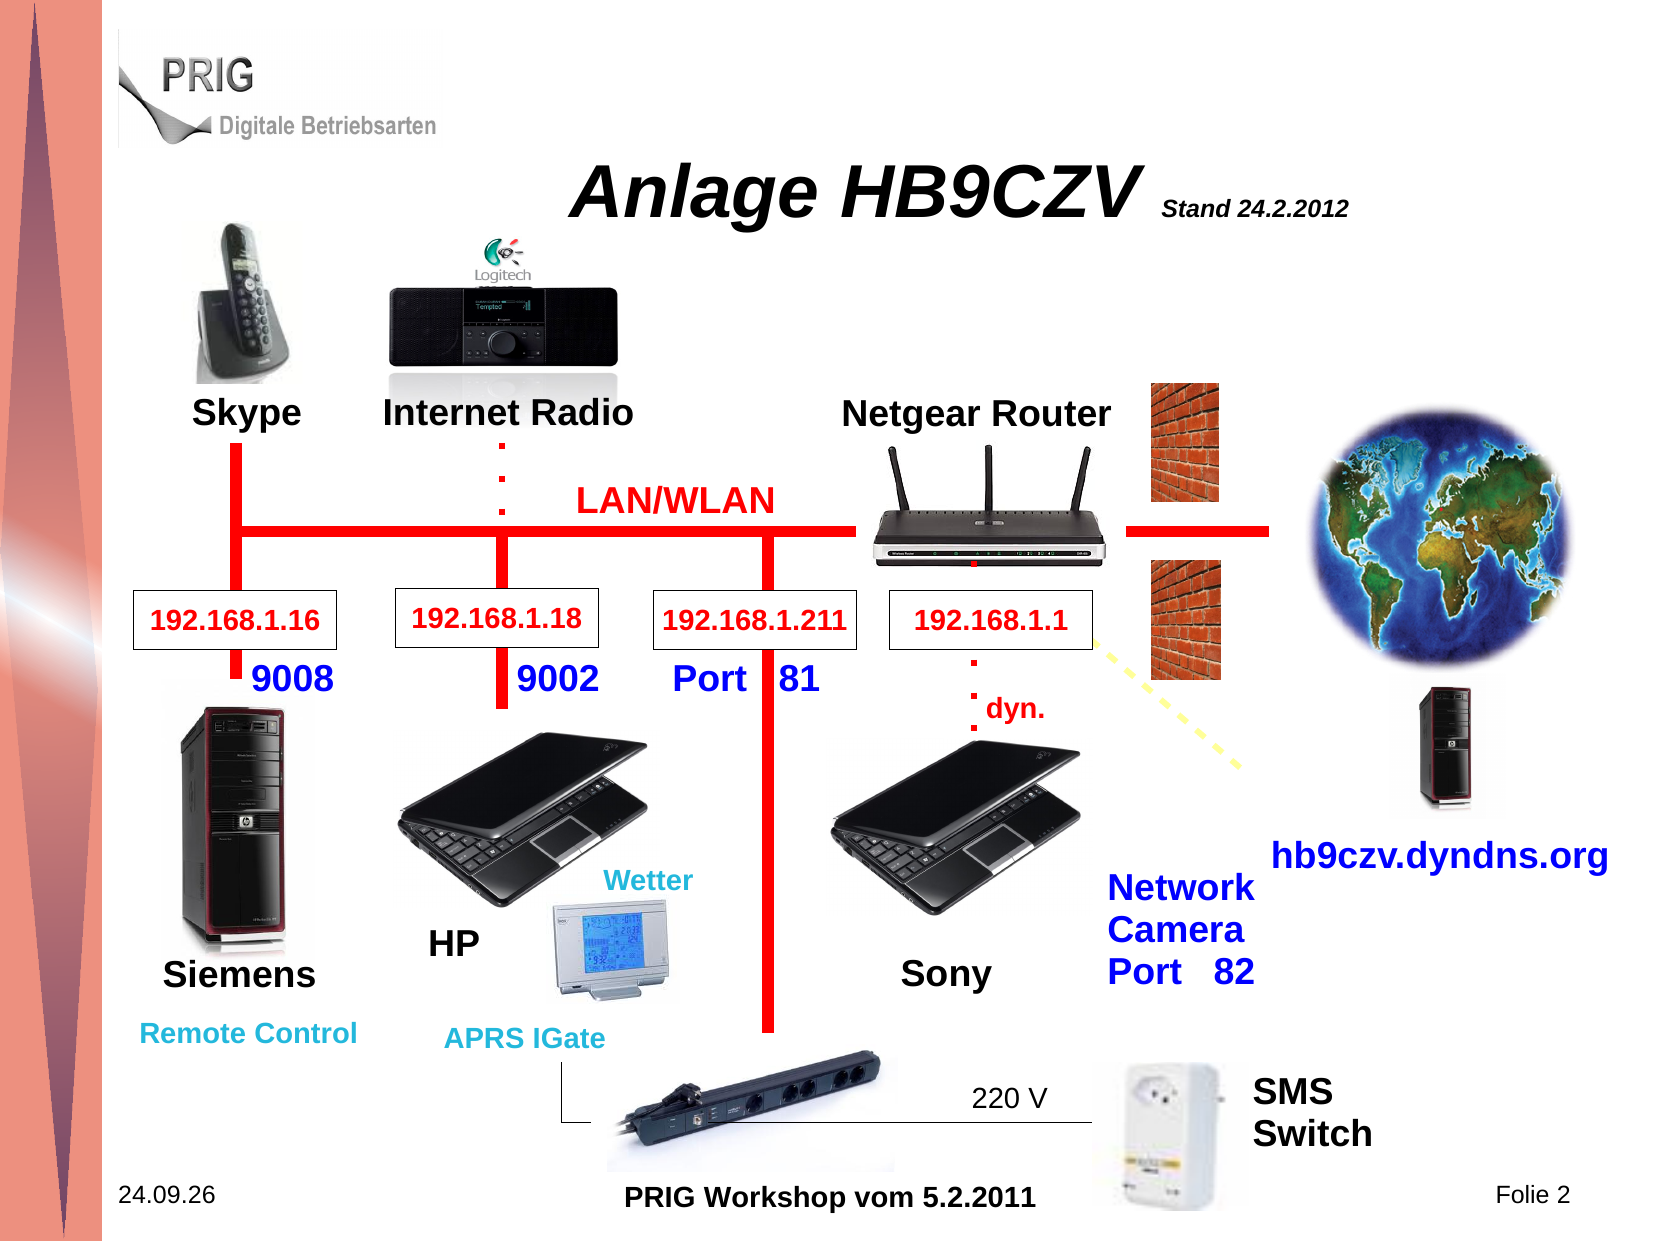

# Anlage HB9CZV Stand 24.2.2012
Skype
Internet Radio
Netgear Router
LAN/WLAN
192.168.1.12
192.168.1.18
192.168.1.16
192.168.1.211
192.168.1.1
9008
9002
Port 81
dyn.
hb9czv.dyndns.org
Wetter
Network Camera Port 82
HP
Sony
Siemens
Remote Control
APRS IGate
SMS
Switch
220 V
PRIG
2